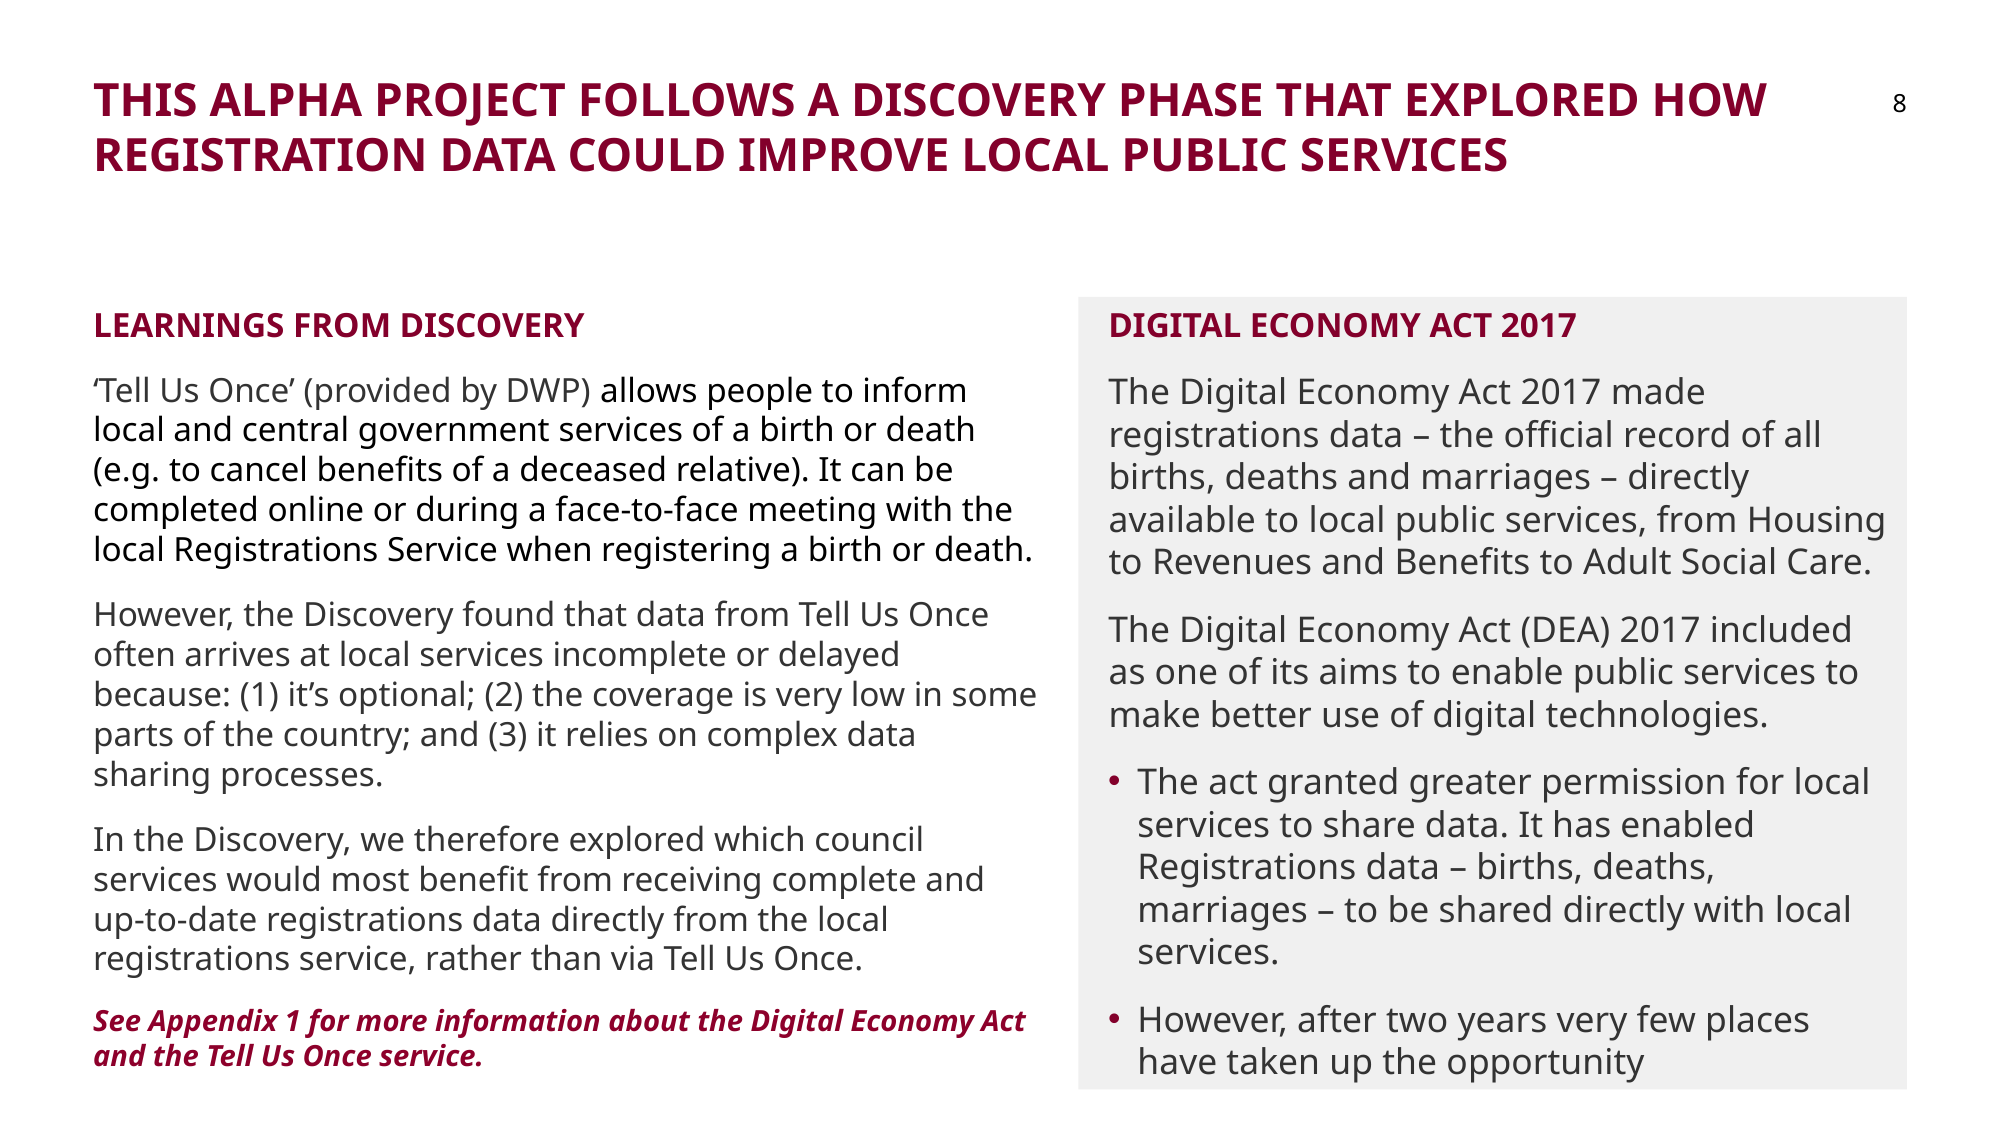

# THIS ALPHA PROJECT FOLLOWS A DISCOVERY PHASE THAT EXPLORED HOW REGISTRATION DATA COULD IMPROVE LOCAL PUBLIC SERVICES
DIGITAL ECONOMY ACT 2017
The Digital Economy Act 2017 made registrations data – the official record of all births, deaths and marriages – directly available to local public services, from Housing to Revenues and Benefits to Adult Social Care.
The Digital Economy Act (DEA) 2017 included as one of its aims to enable public services to make better use of digital technologies.
The act granted greater permission for local services to share data. It has enabled Registrations data – births, deaths, marriages – to be shared directly with local services.
However, after two years very few places have taken up the opportunity
LEARNINGS FROM DISCOVERY
‘Tell Us Once’ (provided by DWP) allows people to inform local and central government services of a birth or death (e.g. to cancel benefits of a deceased relative). It can be completed online or during a face-to-face meeting with the local Registrations Service when registering a birth or death.
However, the Discovery found that data from Tell Us Once often arrives at local services incomplete or delayed because: (1) it’s optional; (2) the coverage is very low in some parts of the country; and (3) it relies on complex data sharing processes.
In the Discovery, we therefore explored which council services would most benefit from receiving complete and up-to-date registrations data directly from the local registrations service, rather than via Tell Us Once.
See Appendix 1 for more information about the Digital Economy Act and the Tell Us Once service.